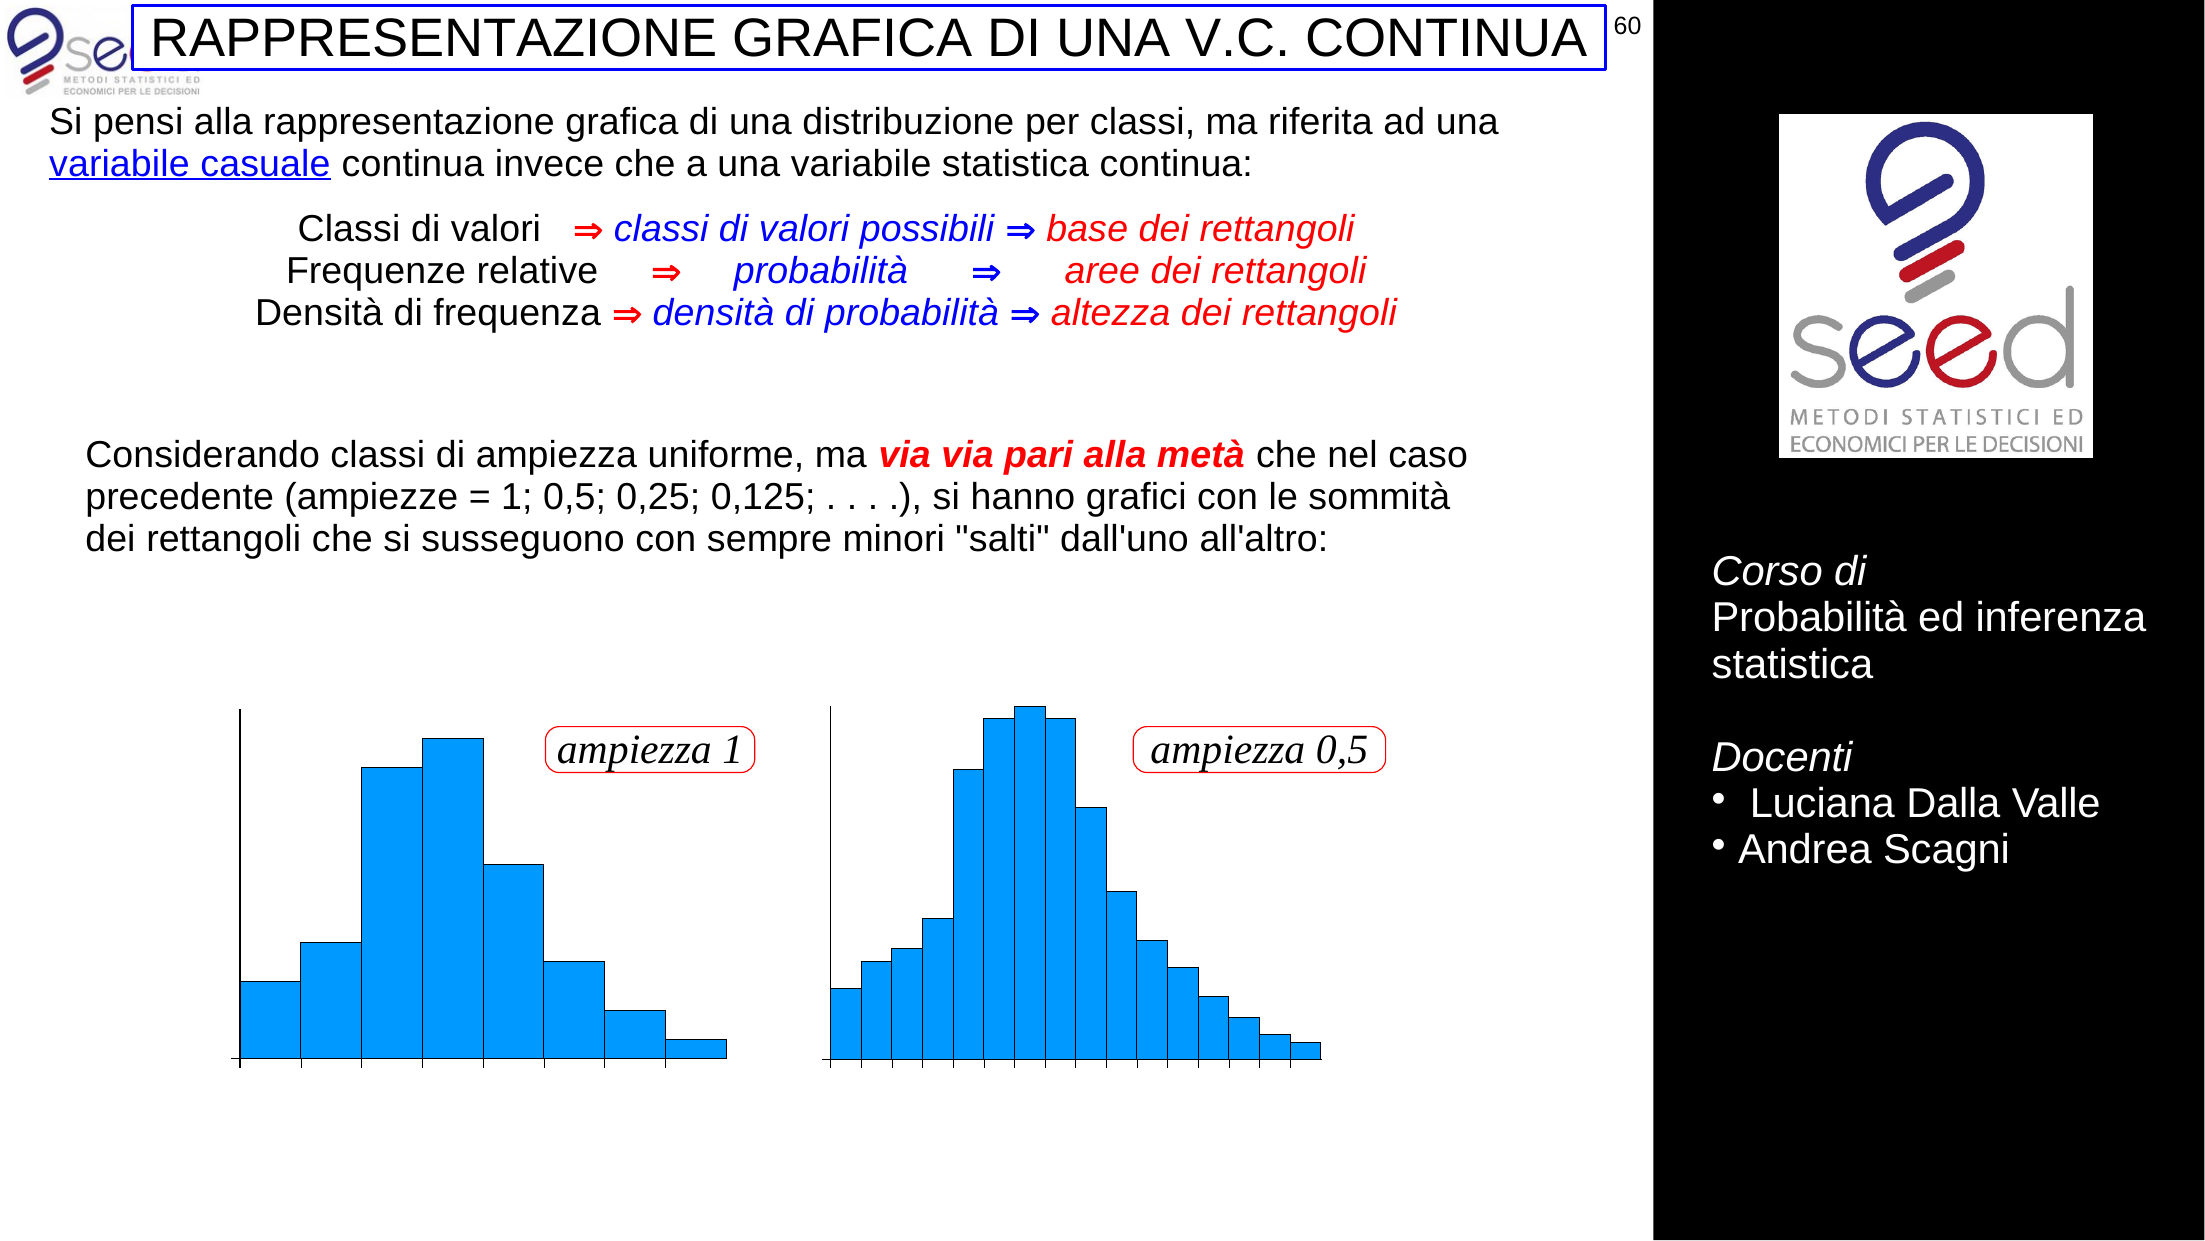

RAPPRESENTAZIONE GRAFICA DI UNA V.C. CONTINUA
Si pensi alla rappresentazione grafica di una distribuzione per classi, ma riferita ad una variabile casuale continua invece che a una variabile statistica continua:
Classi di valori ⇒ classi di valori possibili ⇒ base dei rettangoli
Frequenze relative ⇒ probabilità ⇒ aree dei rettangoli
Densità di frequenza ⇒ densità di probabilità ⇒ altezza dei rettangoli
Considerando classi di ampiezza uniforme, ma via via pari alla metà che nel caso precedente (ampiezze = 1; 0,5; 0,25; 0,125; . . . .), si hanno grafici con le sommità dei rettangoli che si susseguono con sempre minori "salti" dall'uno all'altro:
ampiezza 1
ampiezza 0,5